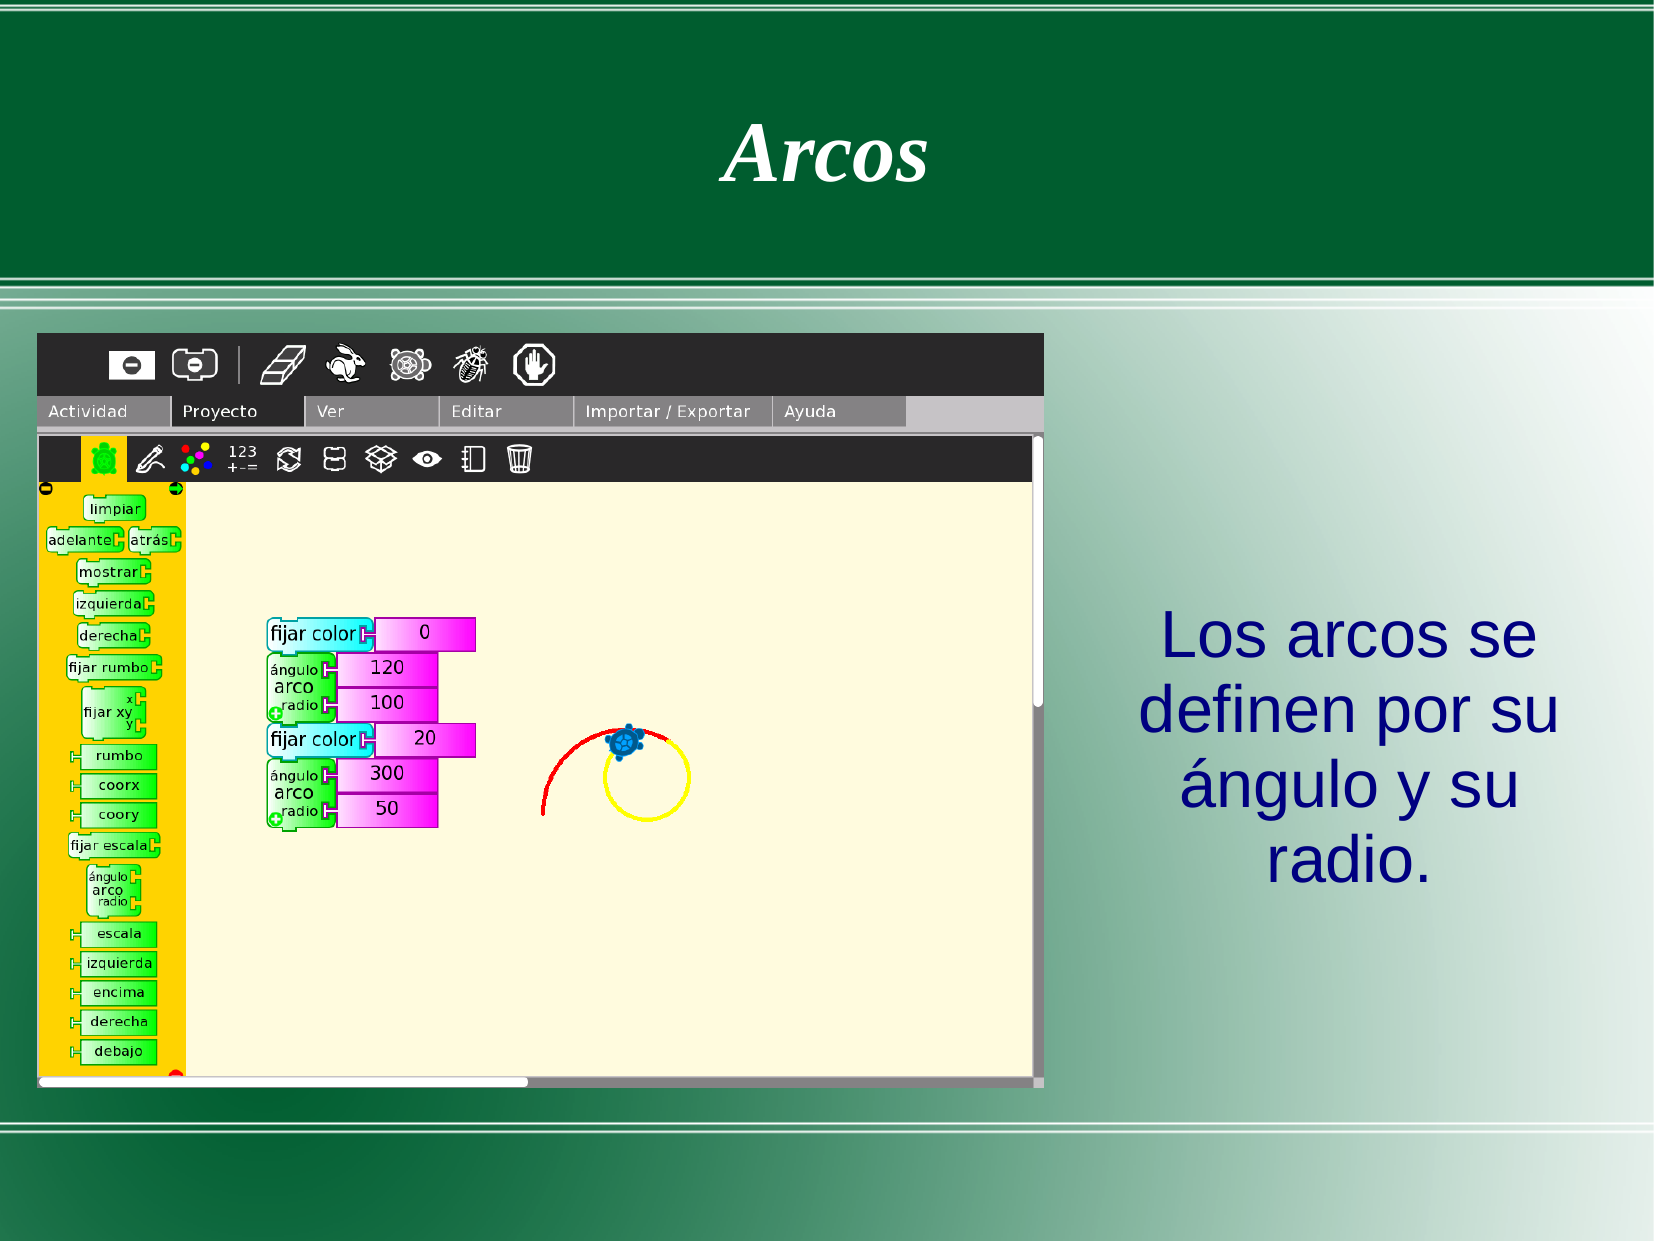

# Arcos
Los arcos se definen por su ángulo y su radio.